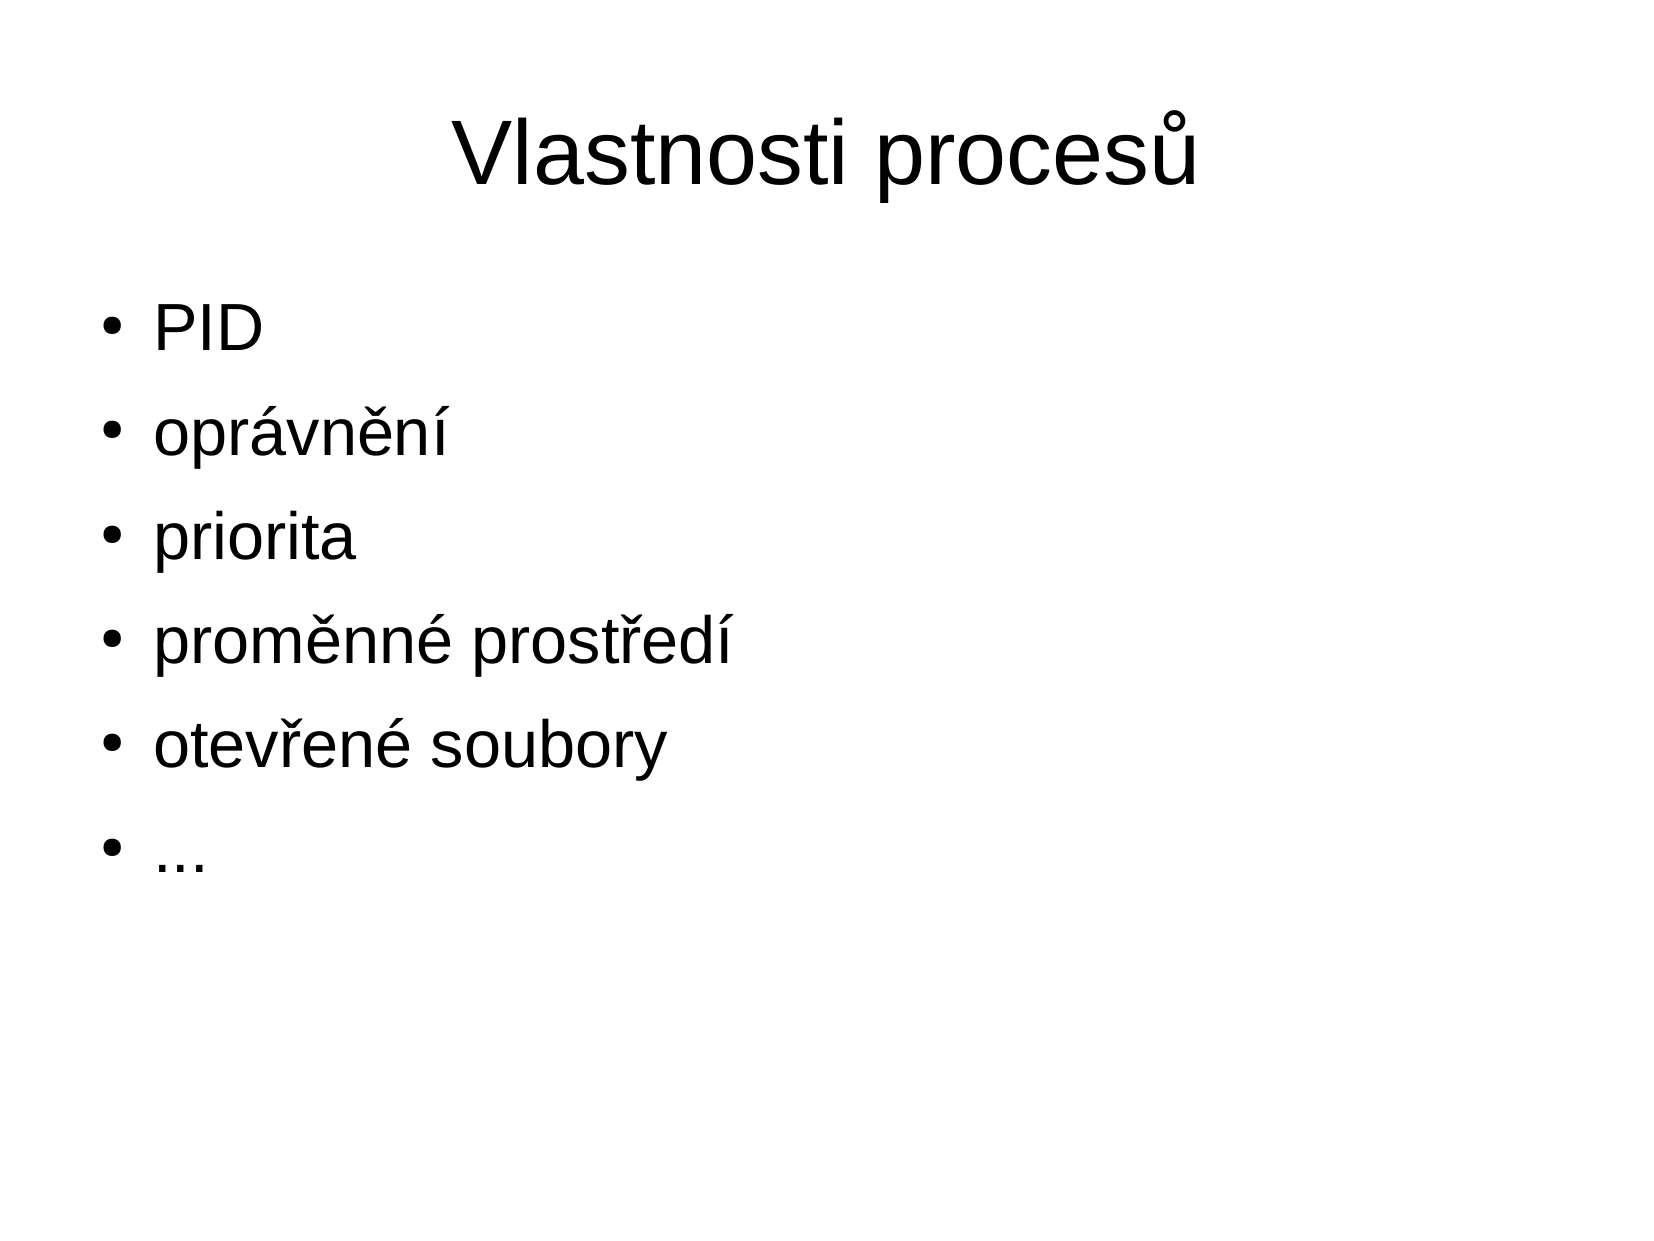

# Vlastnosti procesů
PID
oprávnění
priorita
proměnné prostředí
otevřené soubory
...